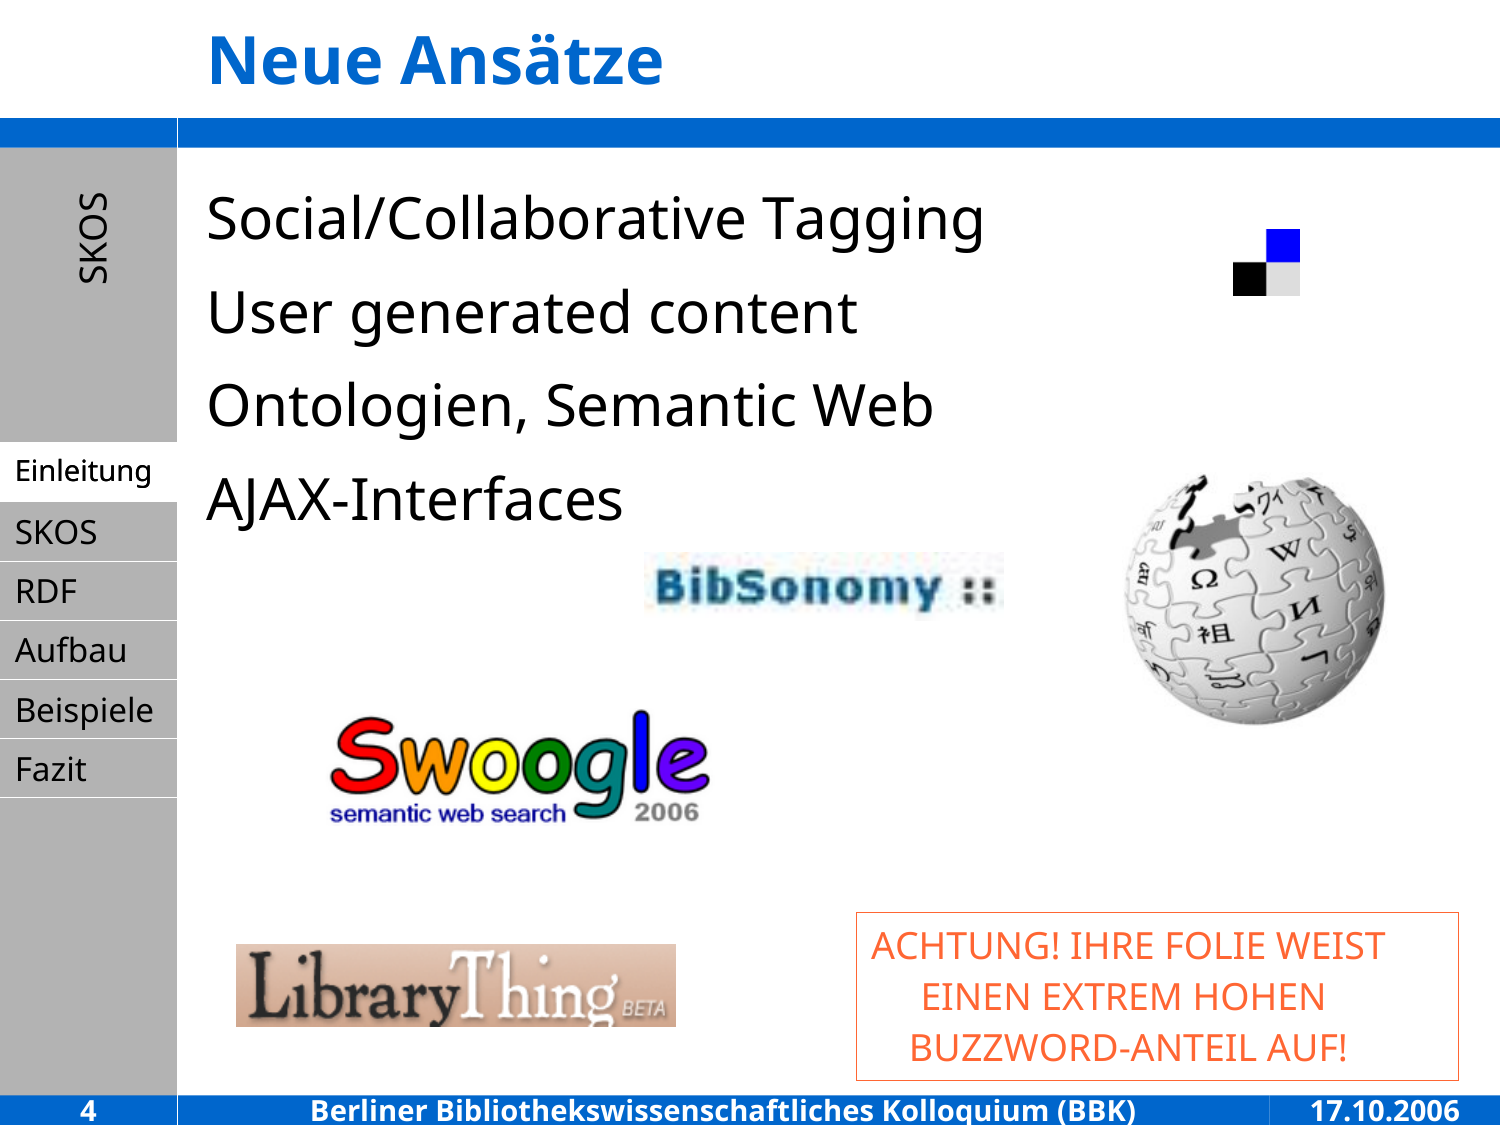

# Neue Ansätze
Social/Collaborative Tagging
User generated content
Ontologien, Semantic Web
AJAX-Interfaces
Einleitung
Einleitung
ACHTUNG! IHRE FOLIE WEIST
EINEN EXTREM HOHEN
BUZZWORD-ANTEIL AUF!